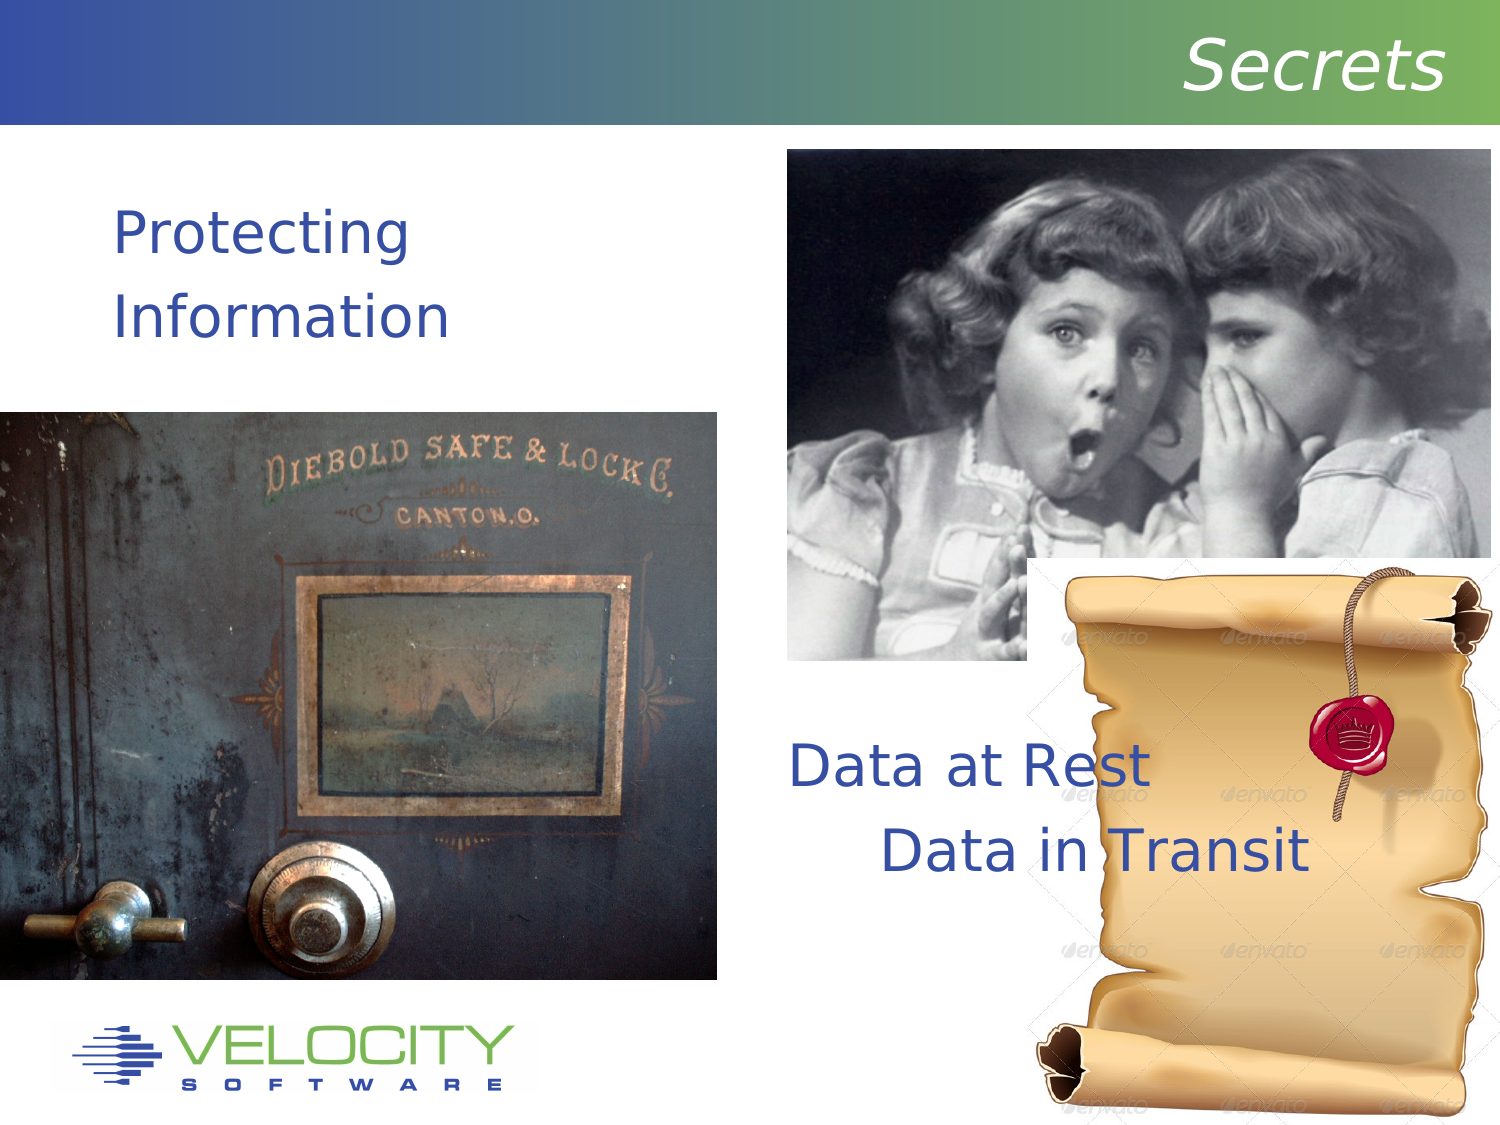

# Secrets
Protecting
Information
Data at Rest
 Data in Transit
4